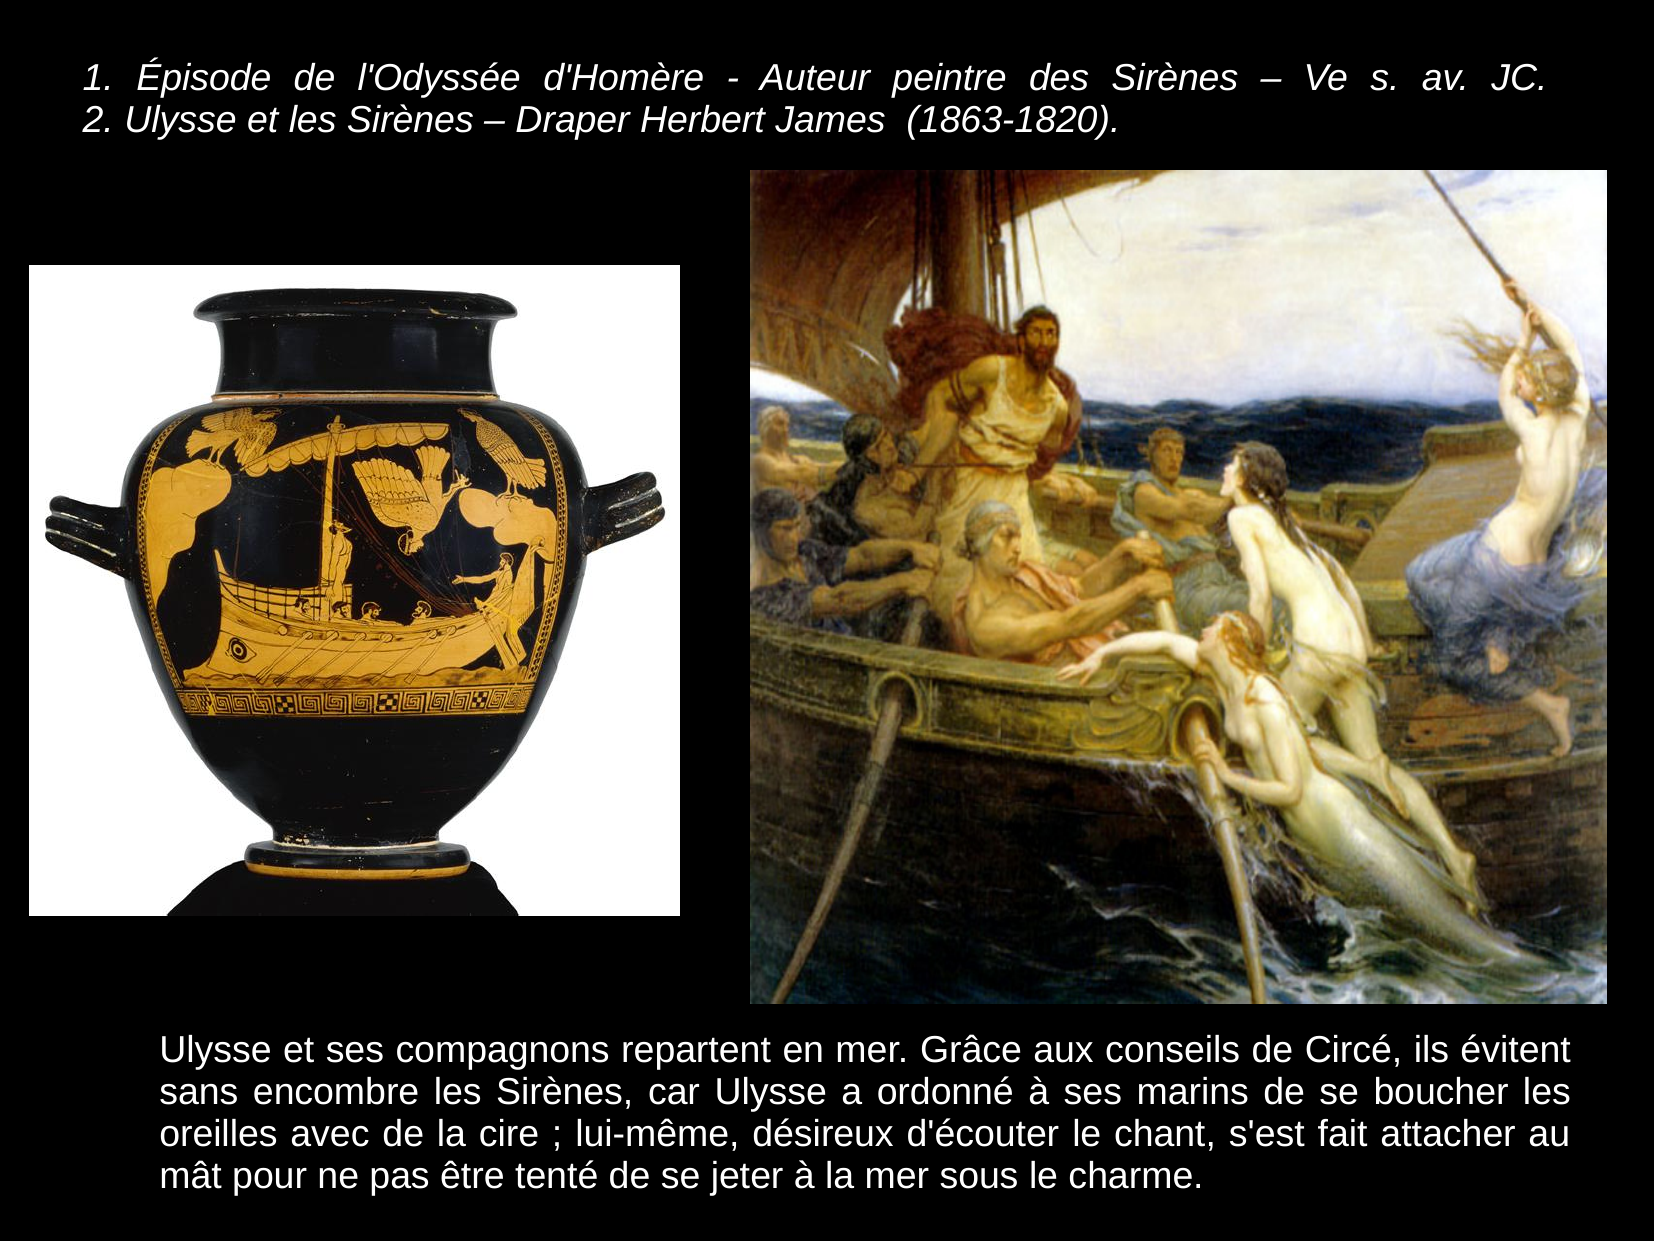

# 1. Épisode de l'Odyssée d'Homère - Auteur peintre des Sirènes – Ve s. av. JC. 2. Ulysse et les Sirènes – Draper Herbert James (1863-1820).
Ulysse et ses compagnons repartent en mer. Grâce aux conseils de Circé, ils évitent sans encombre les Sirènes, car Ulysse a ordonné à ses marins de se boucher les oreilles avec de la cire ; lui-même, désireux d'écouter le chant, s'est fait attacher au mât pour ne pas être tenté de se jeter à la mer sous le charme.